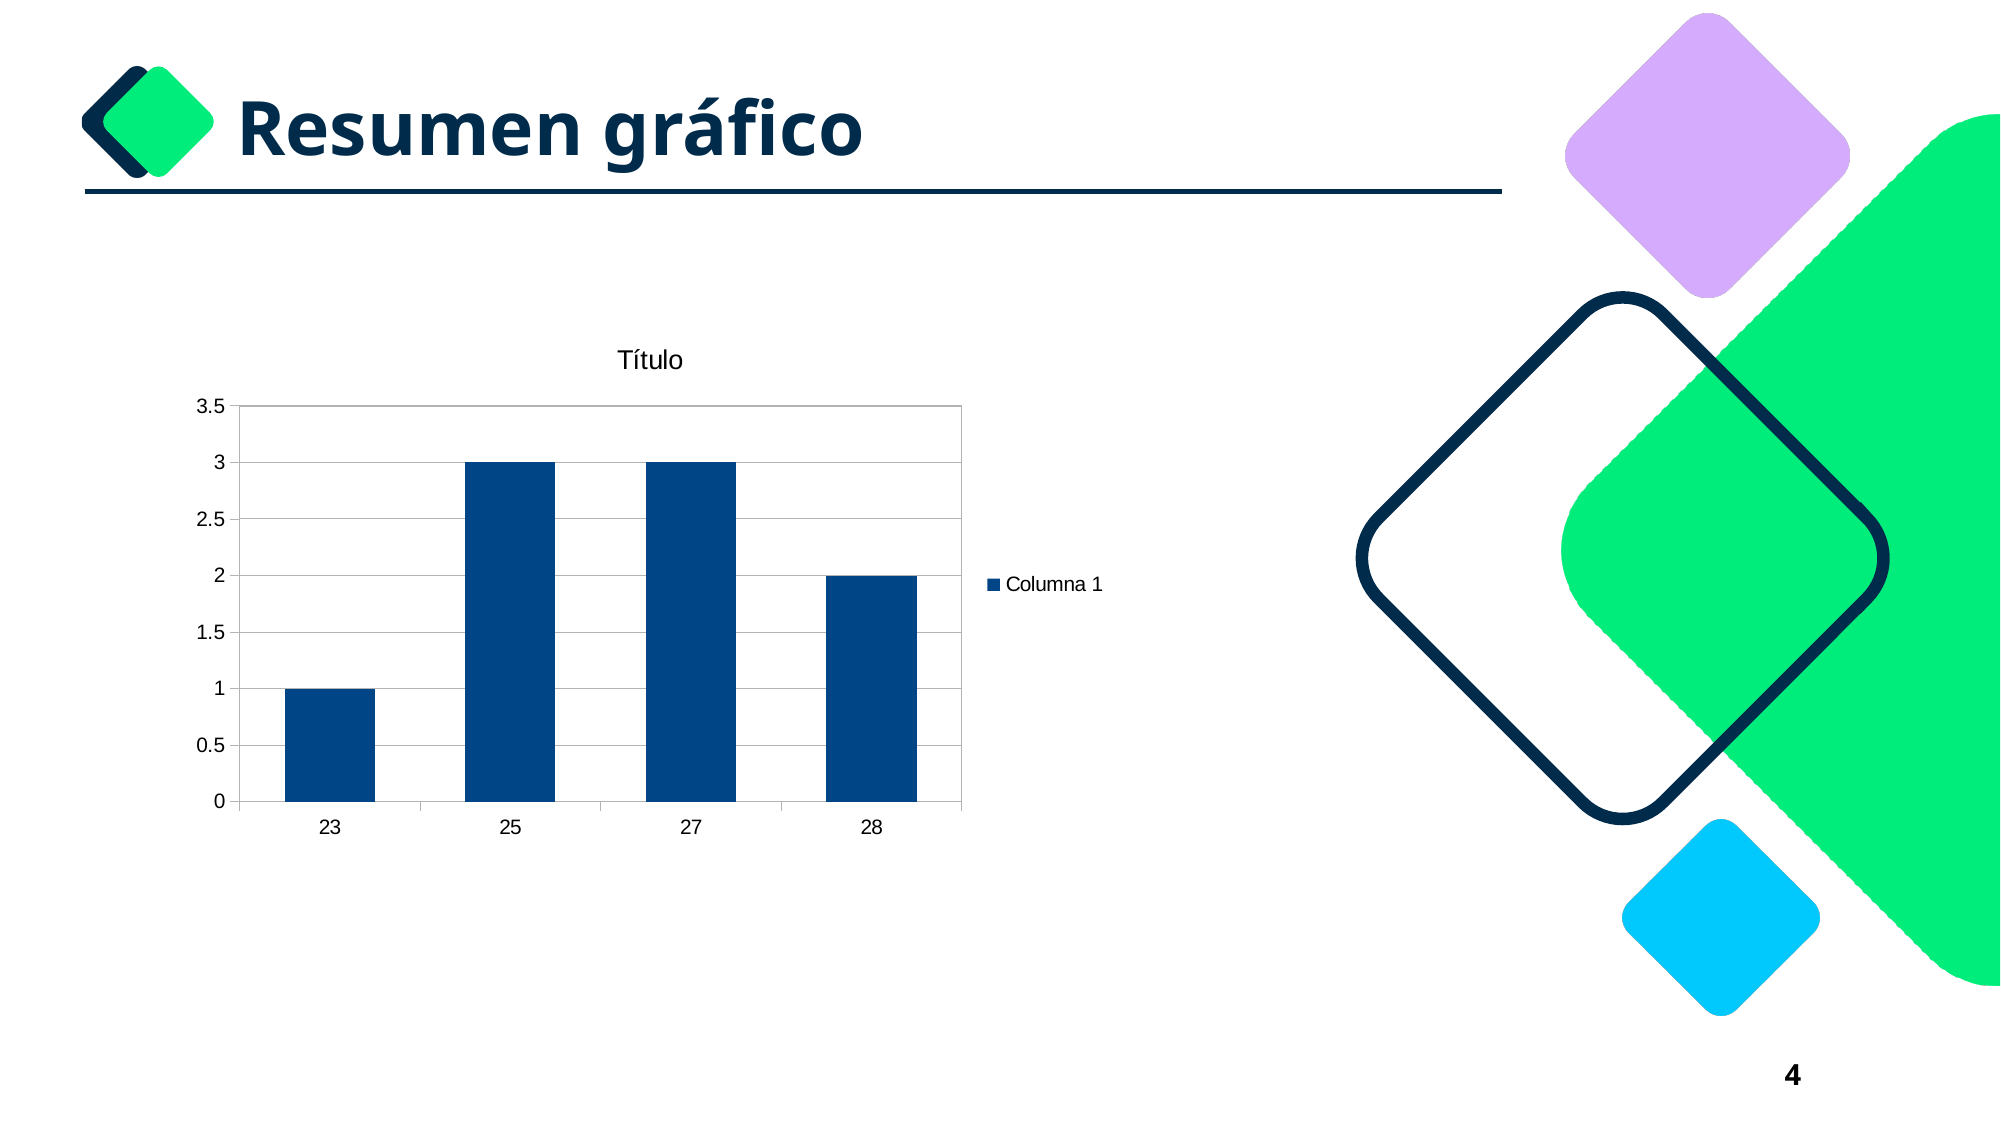

# Resumen gráfico
### Chart: Título
| Category | Columna 1 |
|---|---|
| 23 | 1.0 |
| 25 | 3.0 |
| 27 | 3.0 |
| 28 | 2.0 |